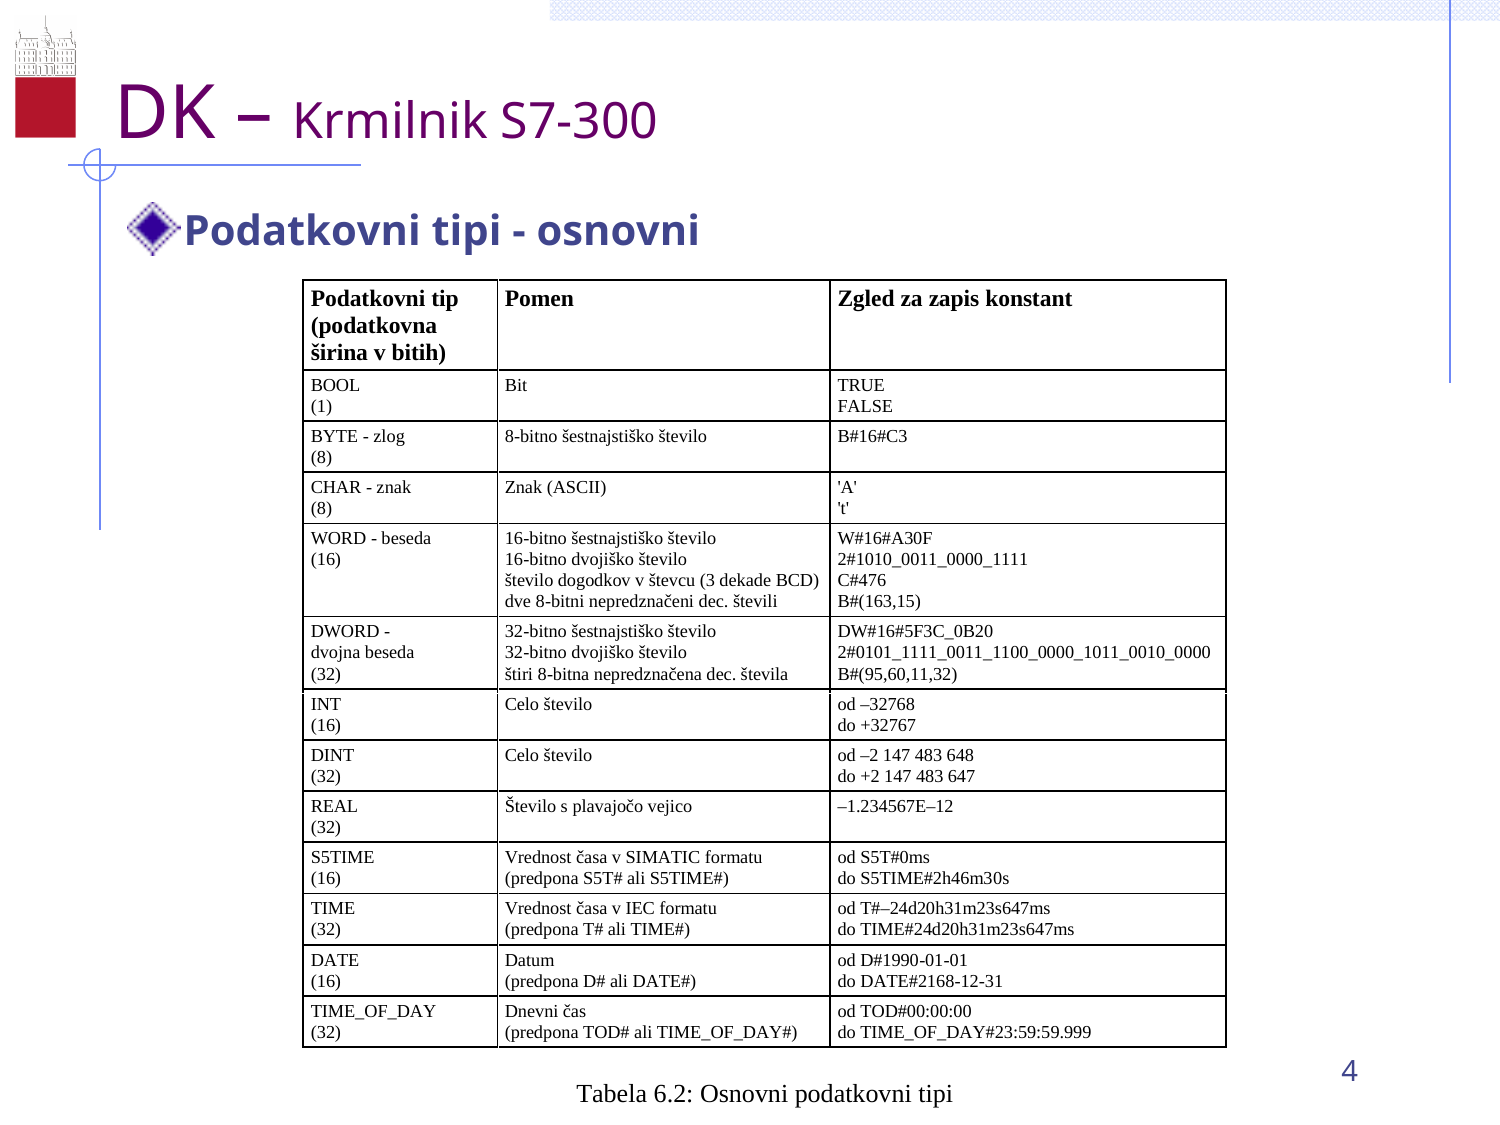

DK – Krmilnik S7-300
# Podatkovni tipi - osnovni